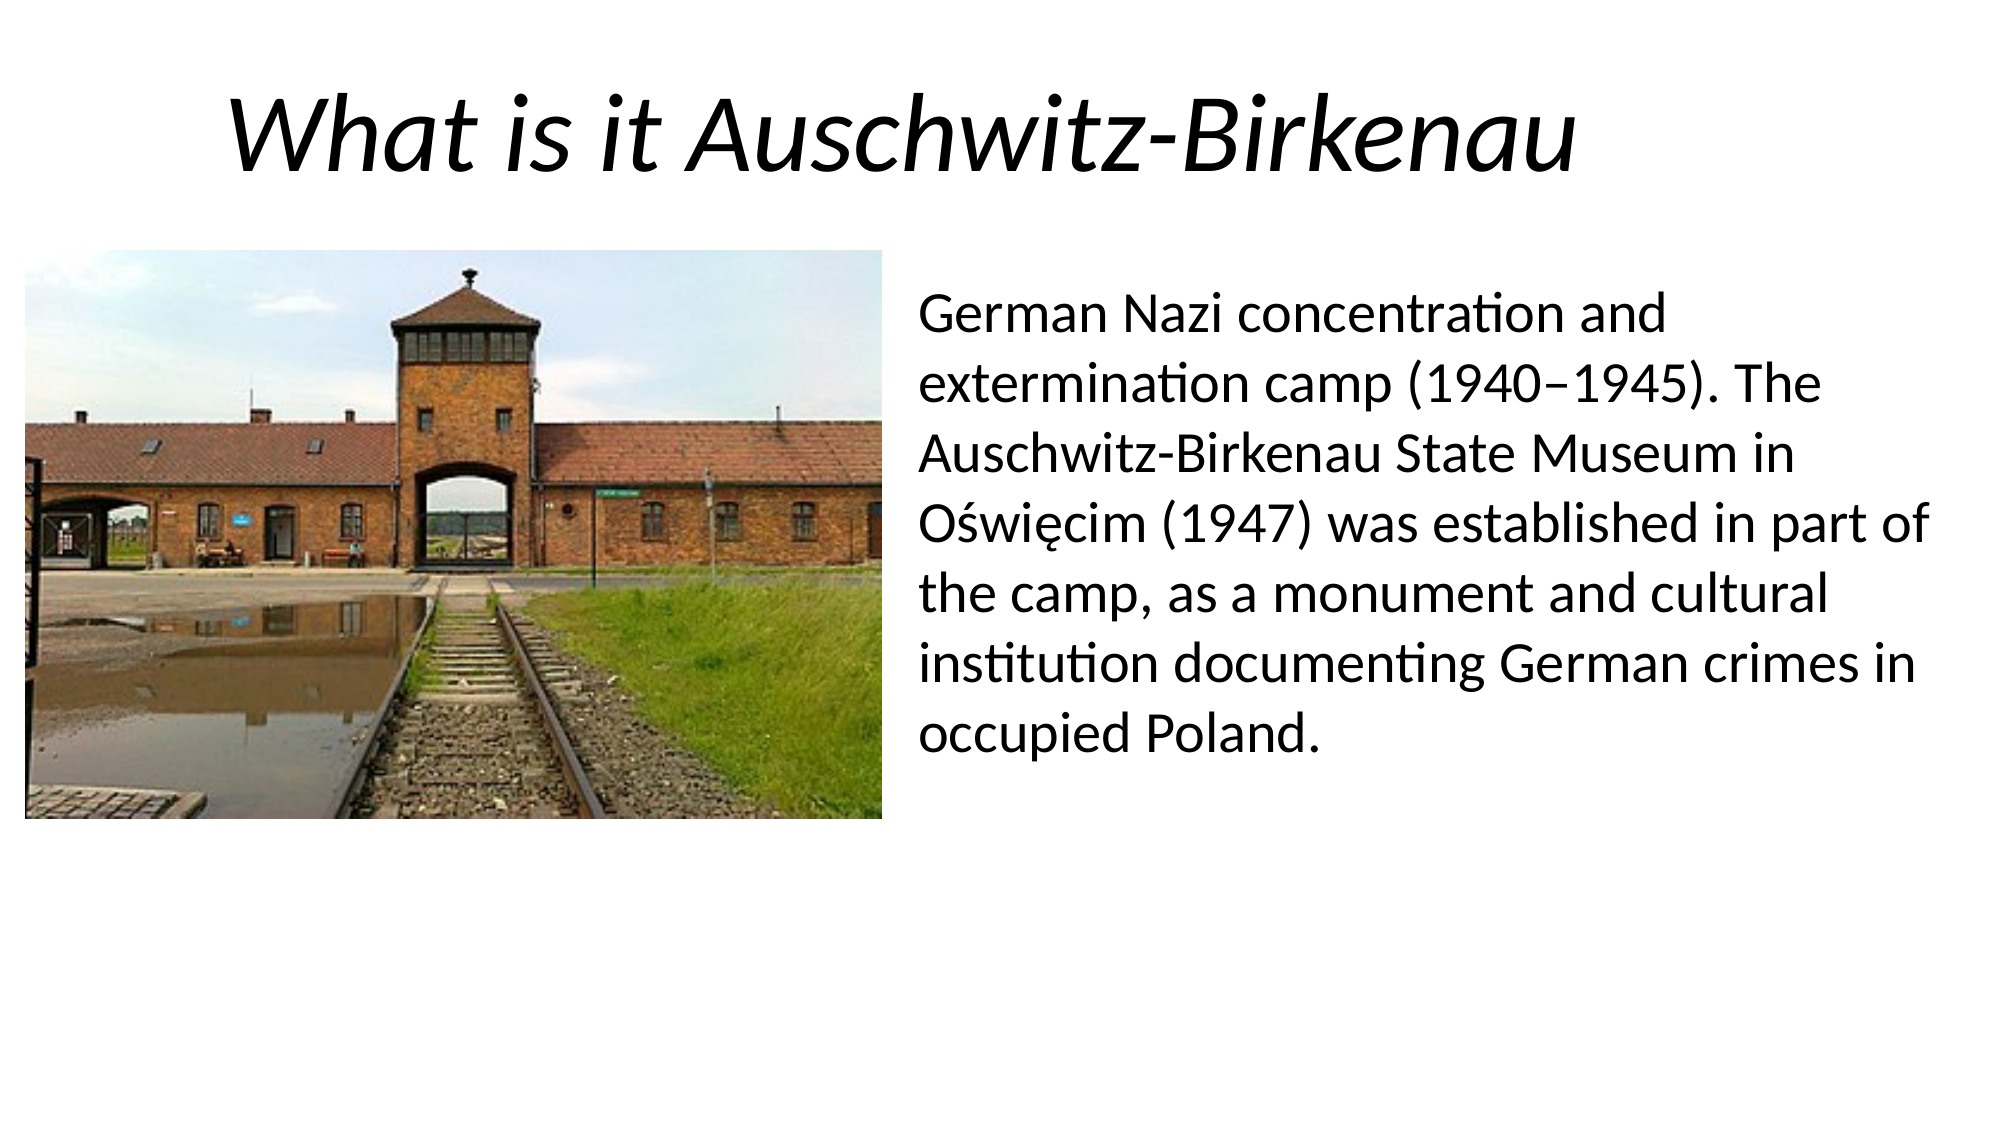

What is it Auschwitz-Birkenau
German Nazi concentration and extermination camp (1940–1945). The Auschwitz-Birkenau State Museum in Oświęcim (1947) was established in part of the camp, as a monument and cultural institution documenting German crimes in occupied Poland.